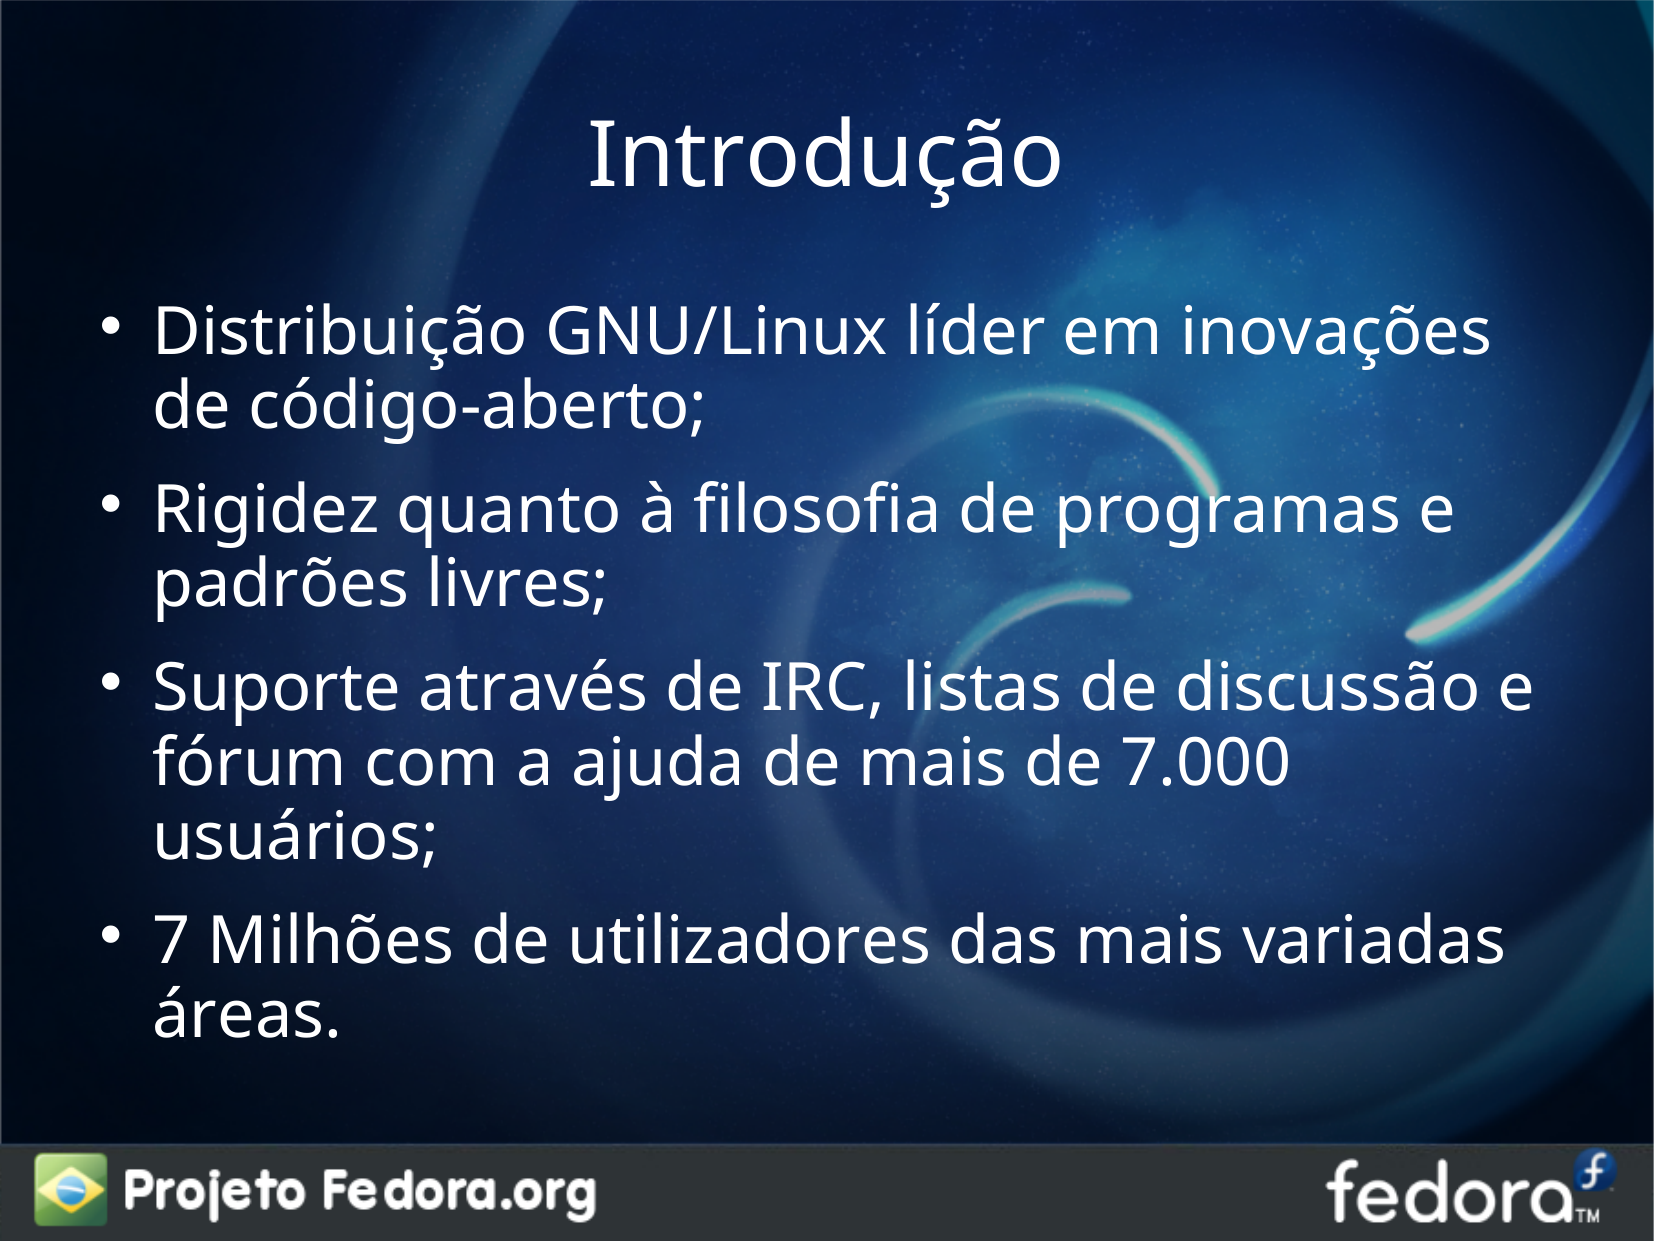

# Introdução
Distribuição GNU/Linux líder em inovações de código-aberto;
Rigidez quanto à filosofia de programas e padrões livres;
Suporte através de IRC, listas de discussão e fórum com a ajuda de mais de 7.000 usuários;
7 Milhões de utilizadores das mais variadas áreas.